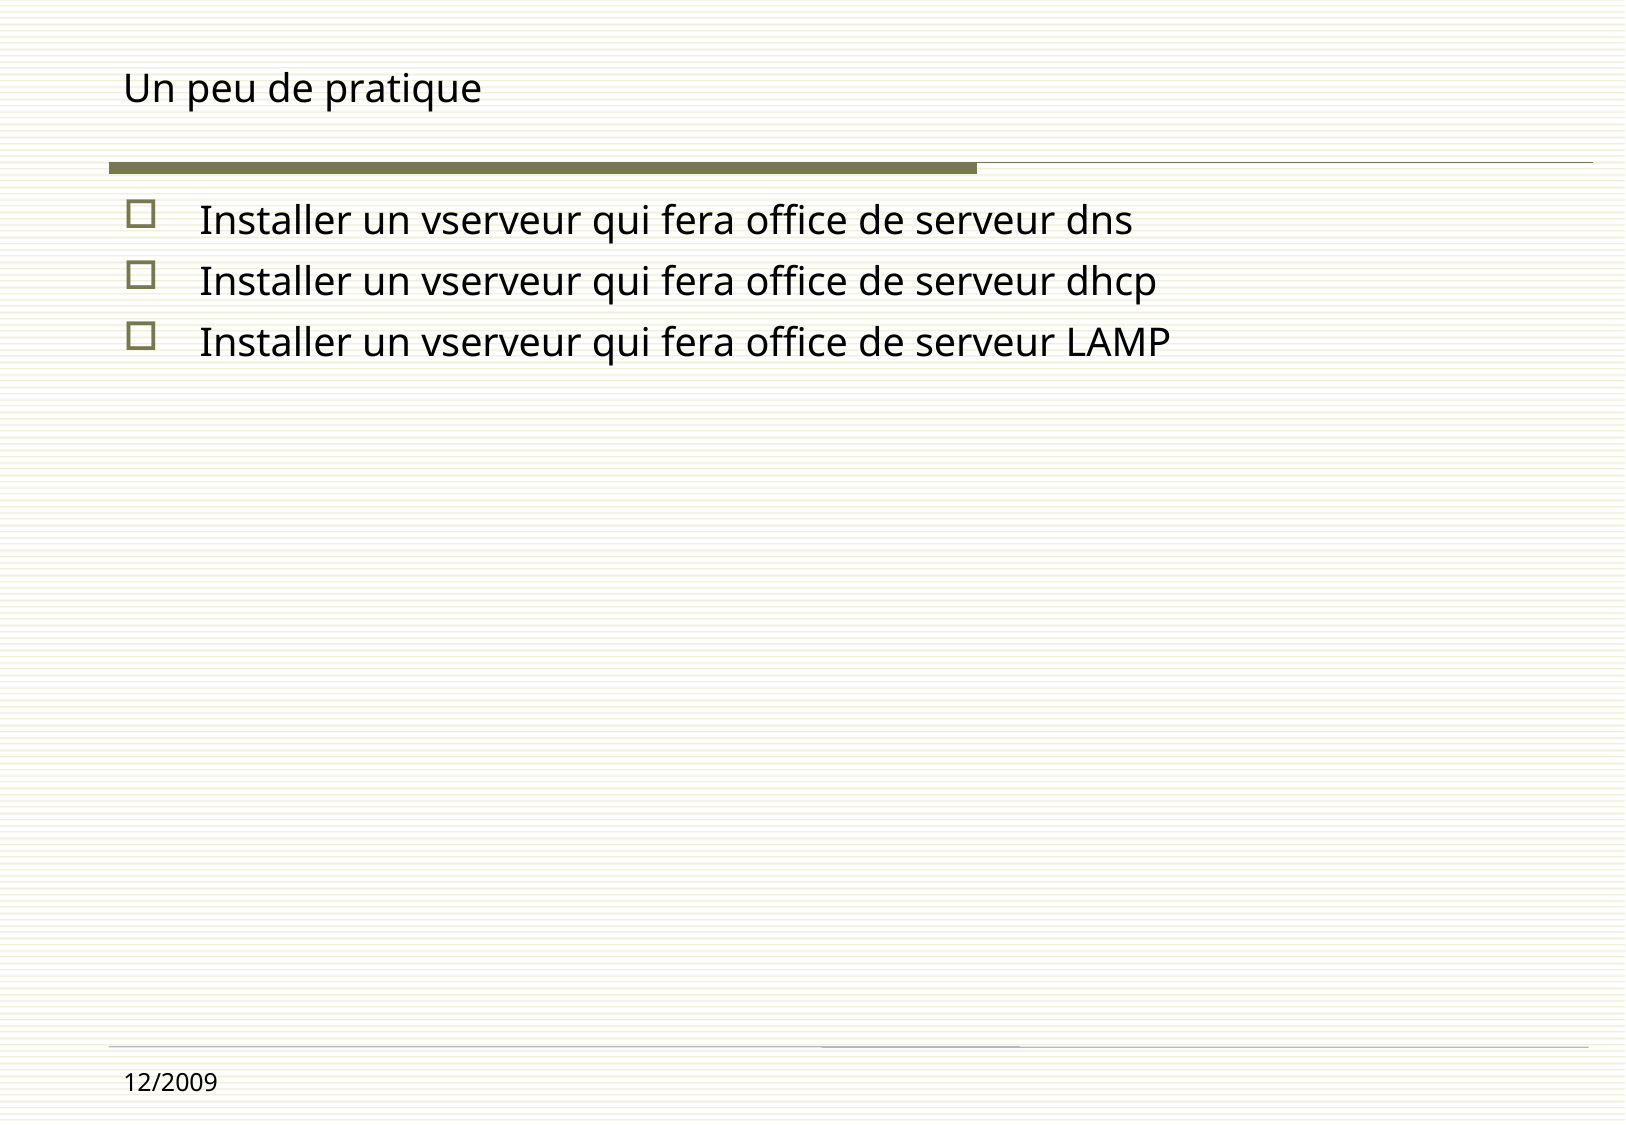

# Un peu de pratique
Installer un vserveur qui fera office de serveur dns
Installer un vserveur qui fera office de serveur dhcp
Installer un vserveur qui fera office de serveur LAMP